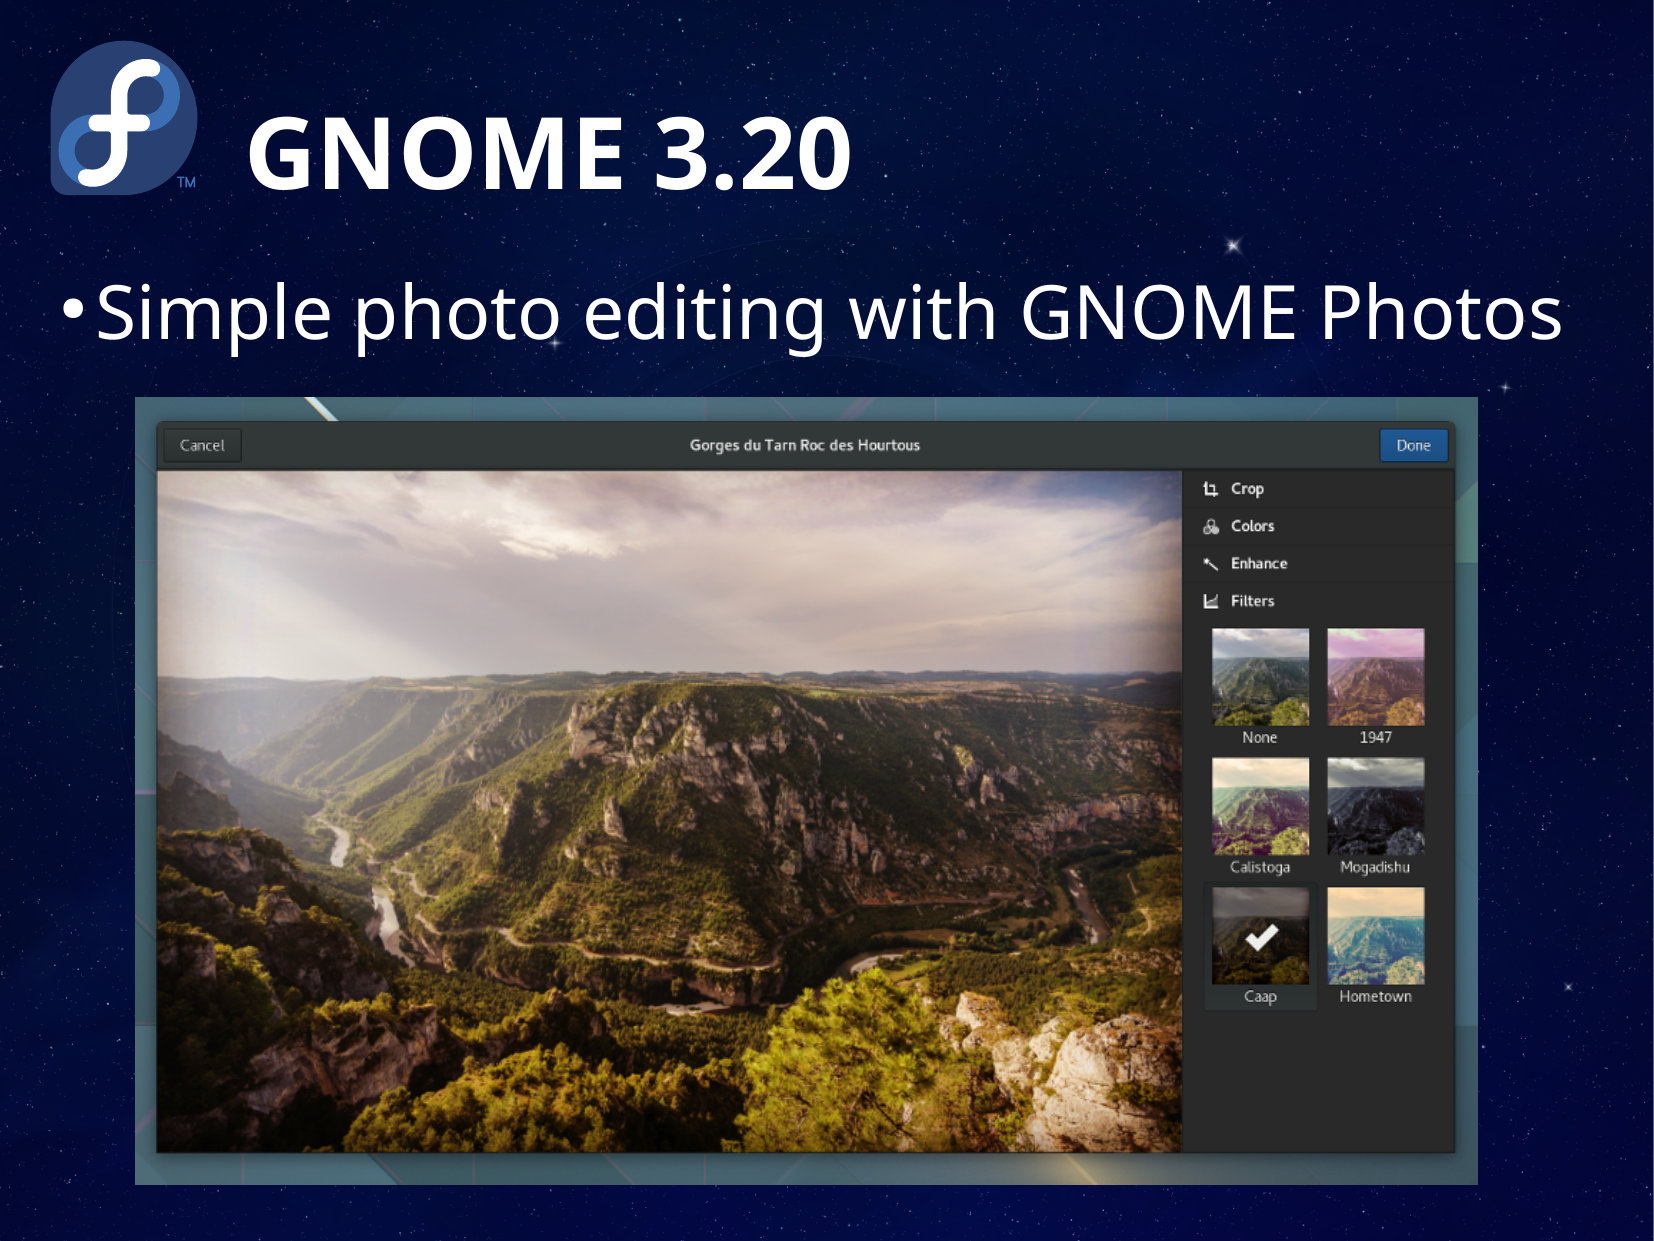

GNOME 3.20
Simple photo editing with GNOME Photos